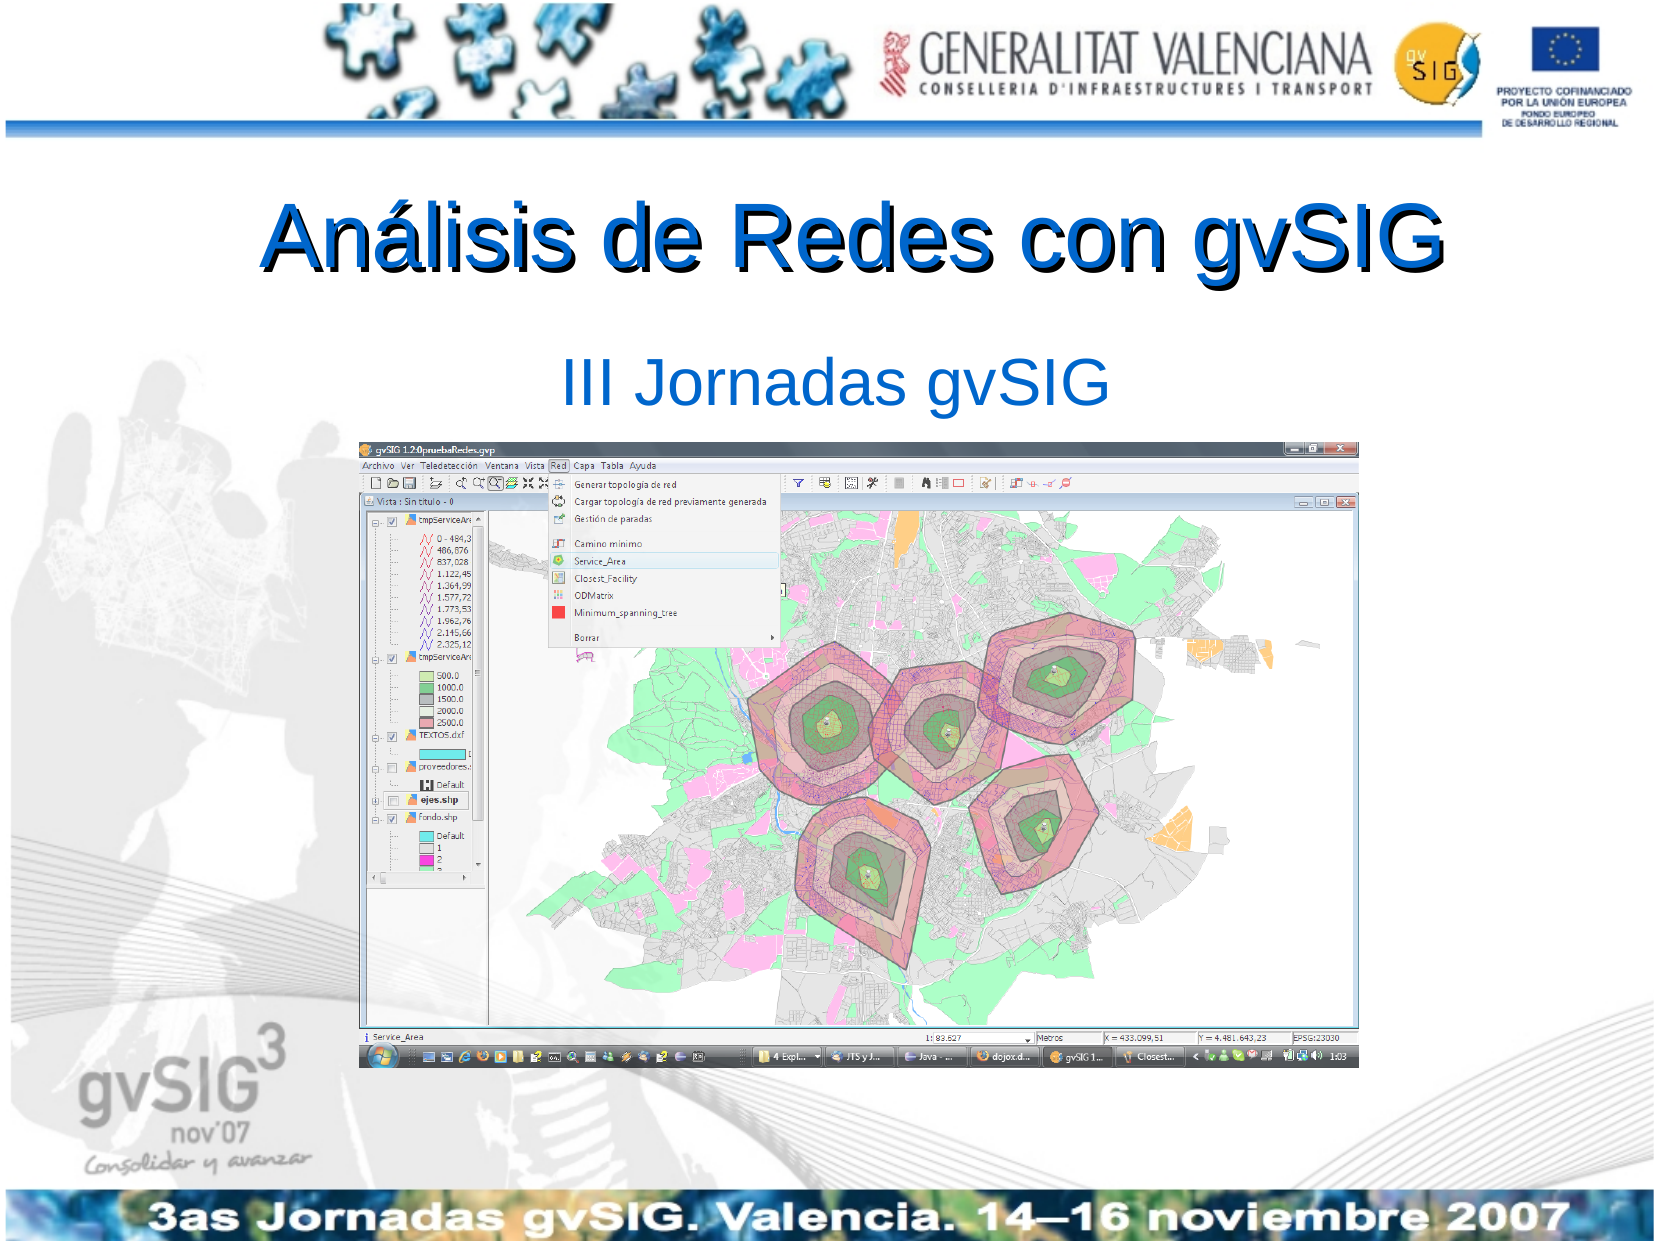

# Análisis de Redes con gvSIG
III Jornadas gvSIG